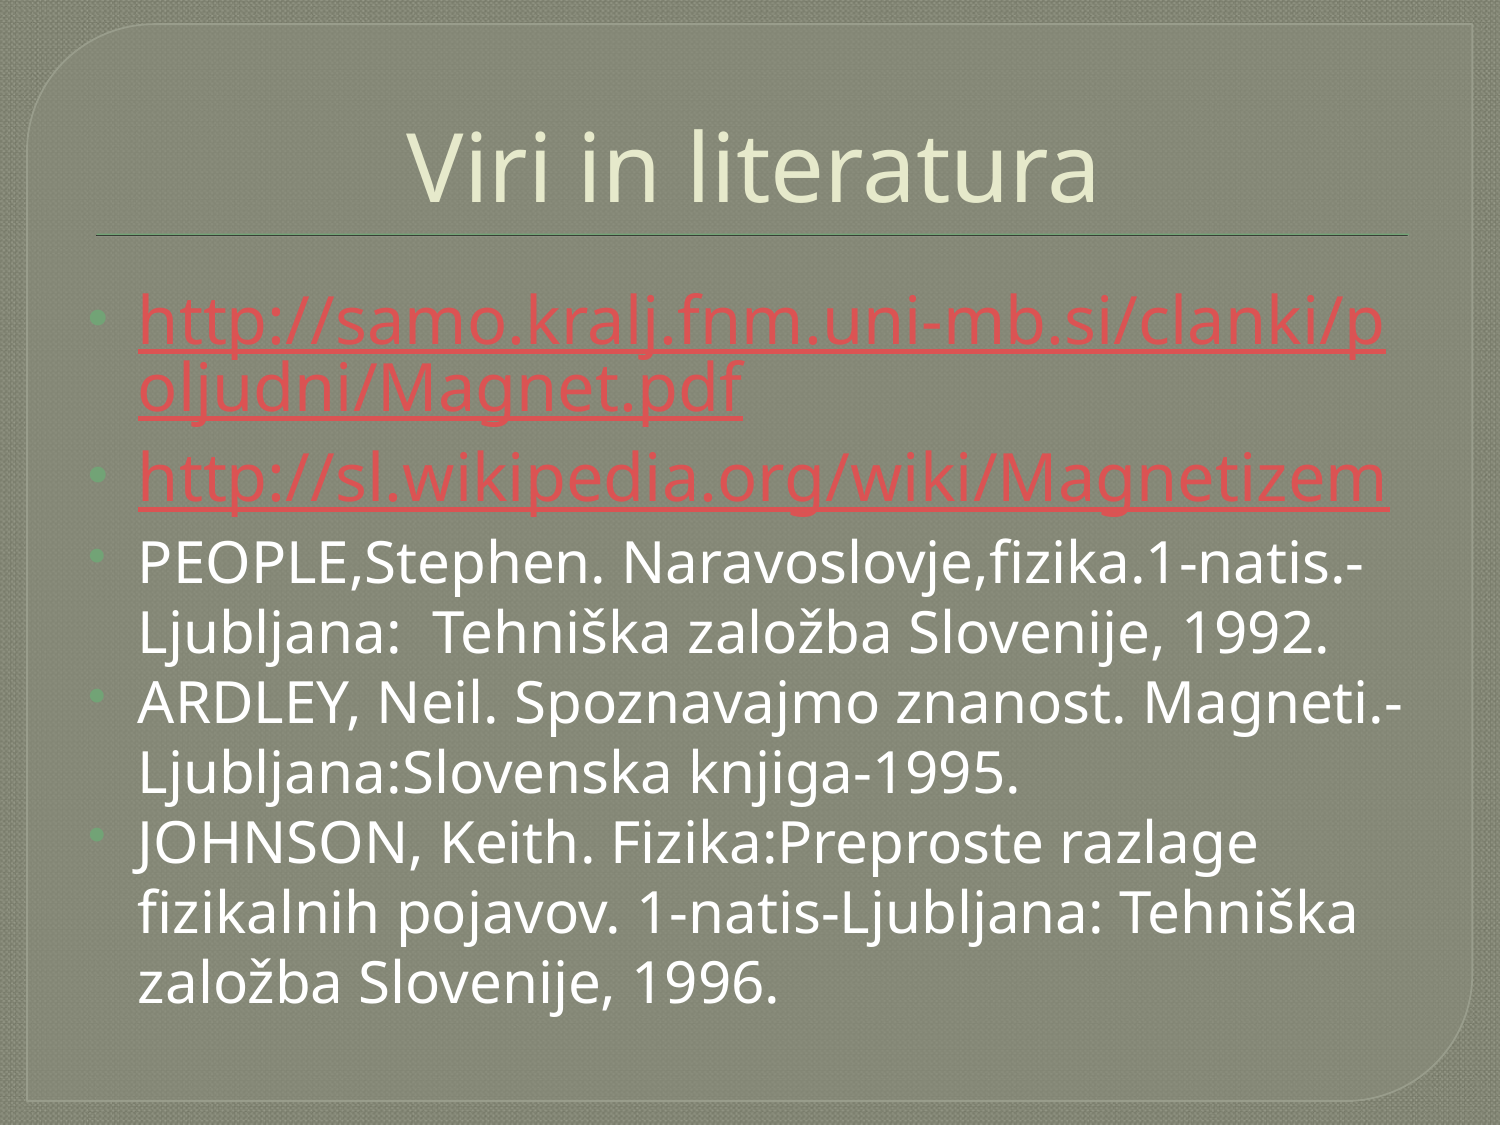

# Viri in literatura
http://samo.kralj.fnm.uni-mb.si/clanki/poljudni/Magnet.pdf
http://sl.wikipedia.org/wiki/Magnetizem
PEOPLE,Stephen. Naravoslovje,fizika.1-natis.-Ljubljana: Tehniška založba Slovenije, 1992.
ARDLEY, Neil. Spoznavajmo znanost. Magneti.-Ljubljana:Slovenska knjiga-1995.
JOHNSON, Keith. Fizika:Preproste razlage fizikalnih pojavov. 1-natis-Ljubljana: Tehniška založba Slovenije, 1996.